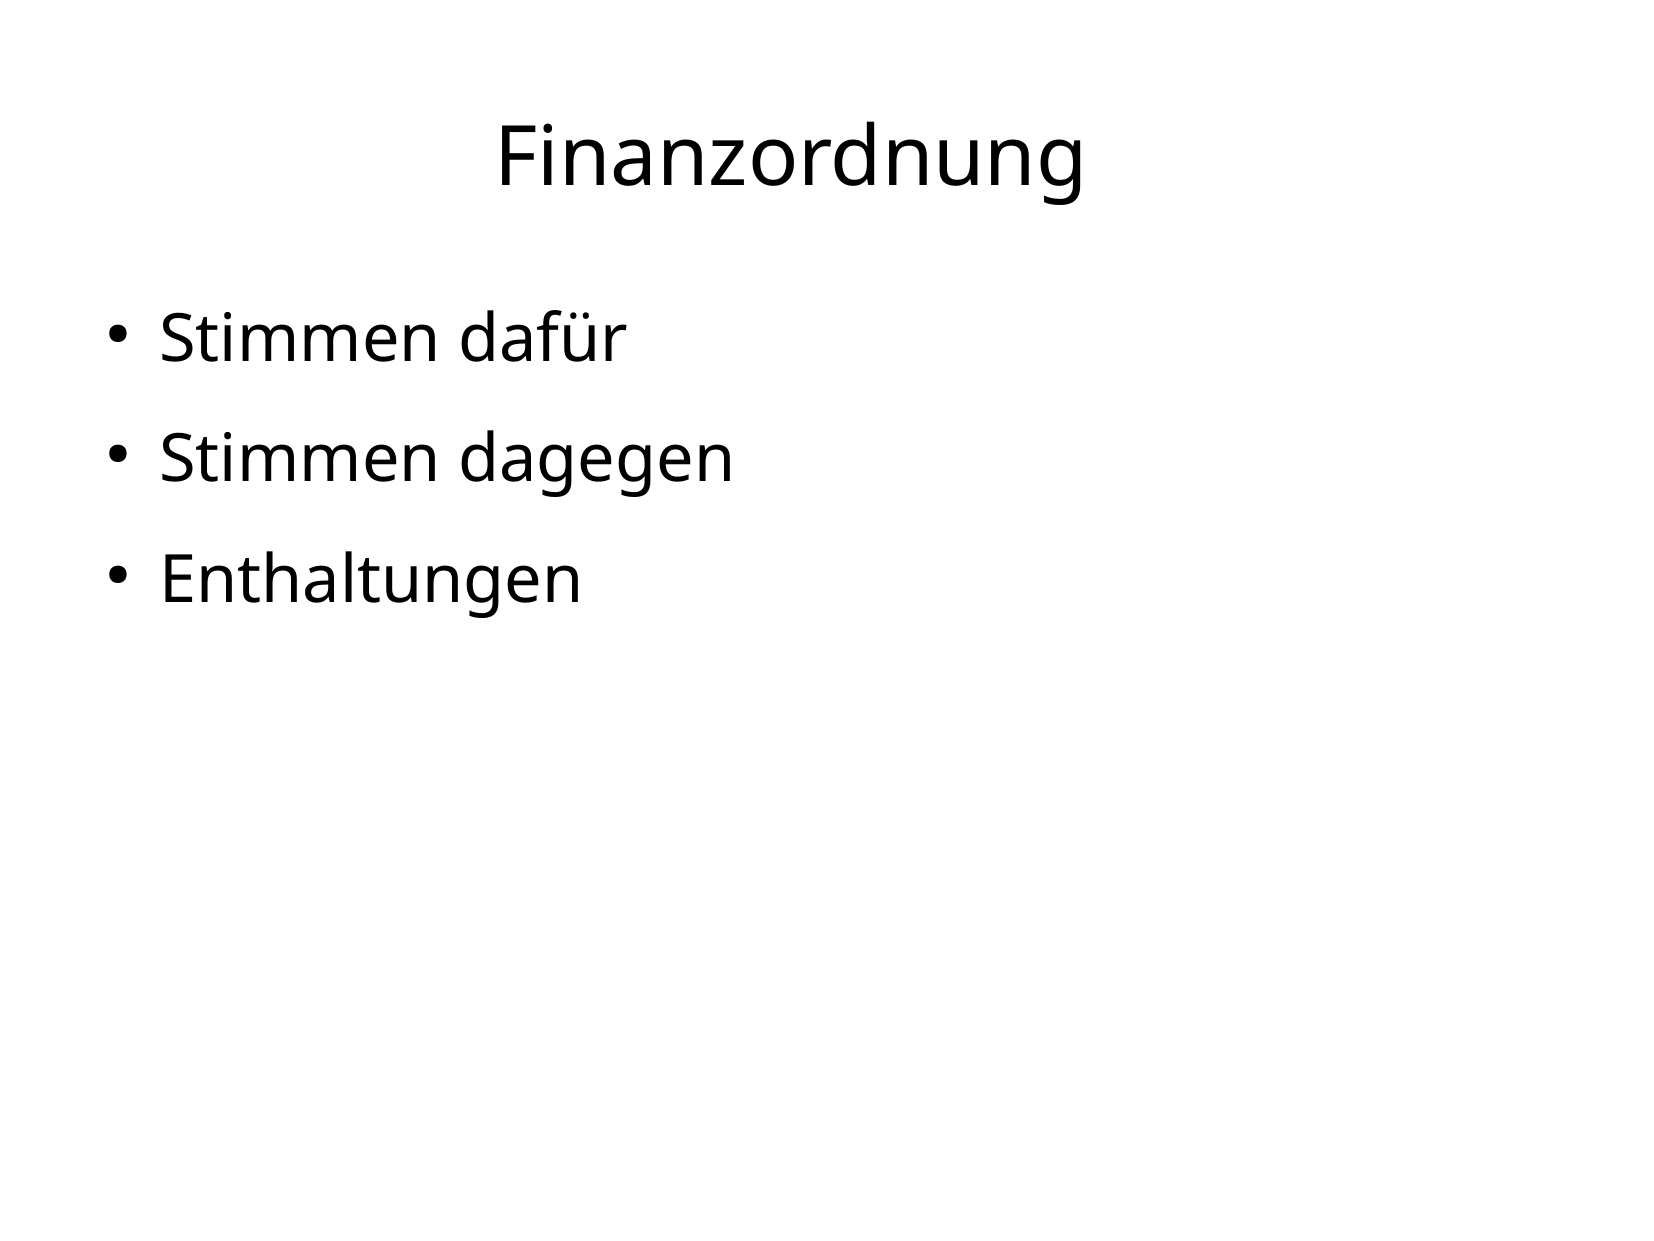

# Finanzordnung
Stimmen dafür
Stimmen dagegen
Enthaltungen